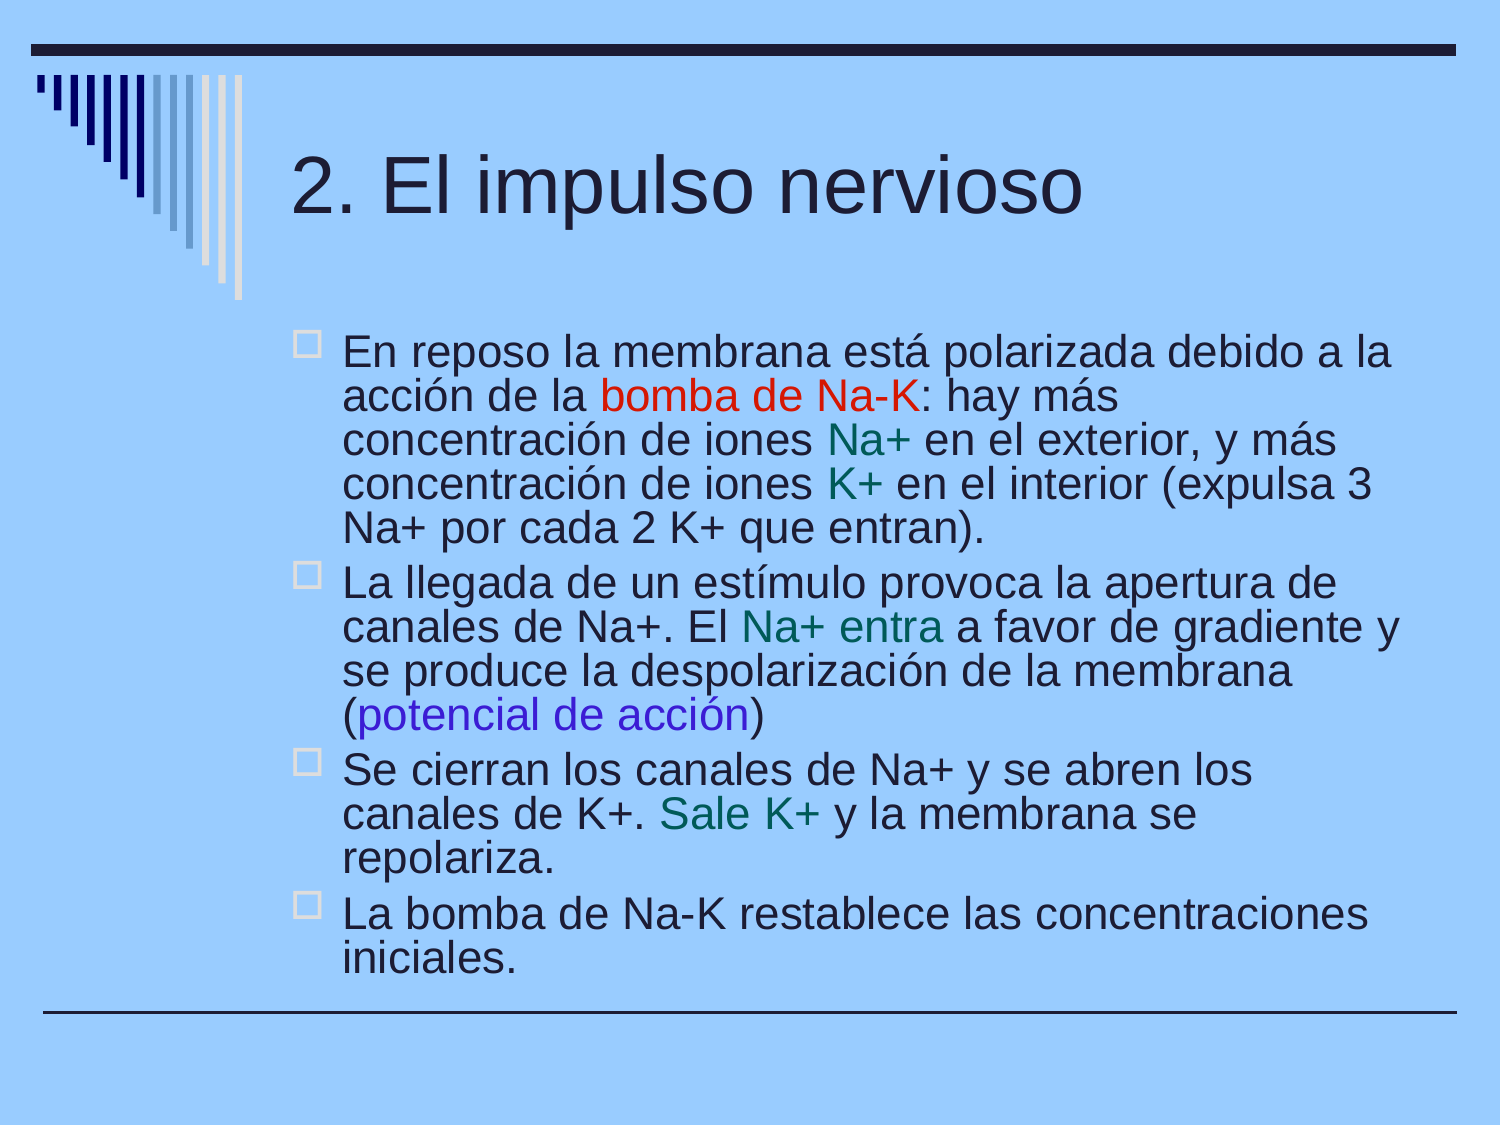

# 2. El impulso nervioso
En reposo la membrana está polarizada debido a la acción de la bomba de Na-K: hay más concentración de iones Na+ en el exterior, y más concentración de iones K+ en el interior (expulsa 3 Na+ por cada 2 K+ que entran).
La llegada de un estímulo provoca la apertura de canales de Na+. El Na+ entra a favor de gradiente y se produce la despolarización de la membrana (potencial de acción)
Se cierran los canales de Na+ y se abren los canales de K+. Sale K+ y la membrana se repolariza.
La bomba de Na-K restablece las concentraciones iniciales.